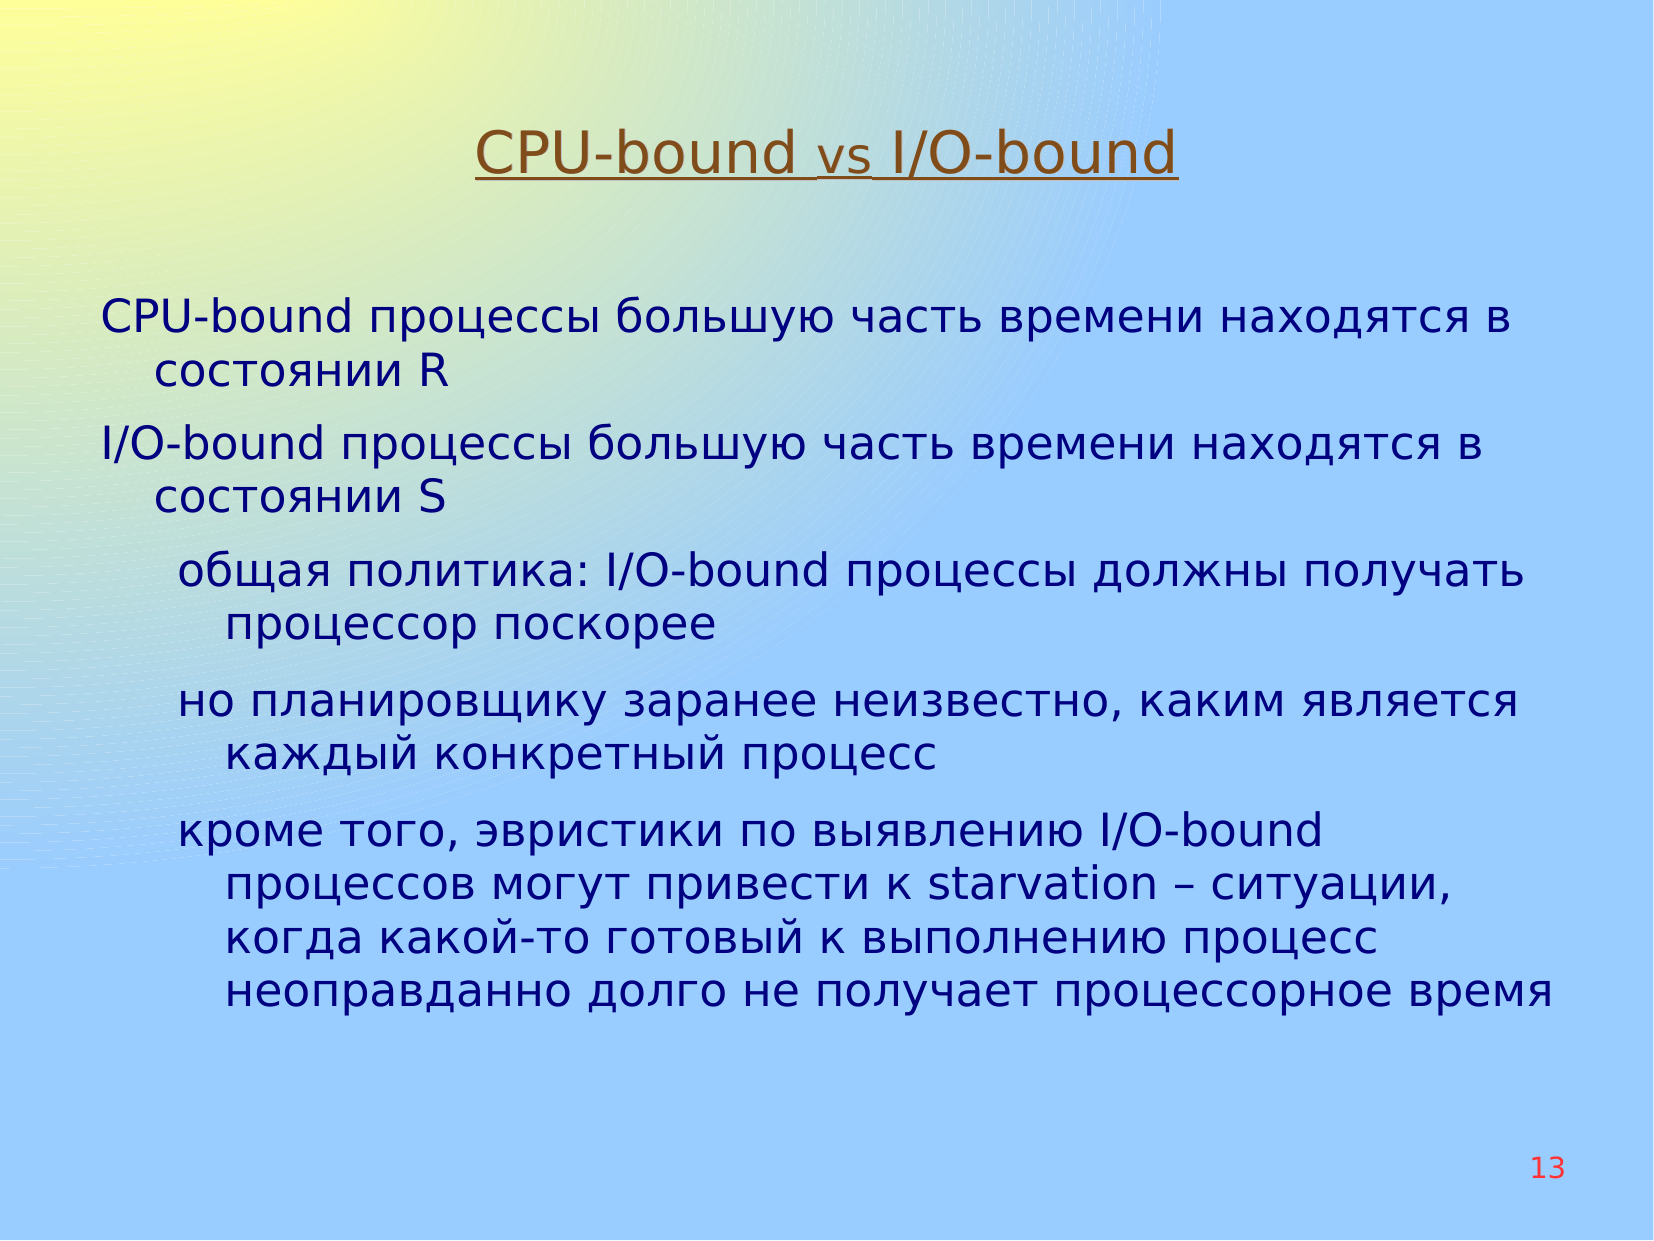

# CPU-bound vs I/O-bound
CPU-bound процессы большую часть времени находятся в состоянии R
I/O-bound процессы большую часть времени находятся в состоянии S
общая политика: I/O-bound процессы должны получать процессор поскорее
но планировщику заранее неизвестно, каким является каждый конкретный процесс
кроме того, эвристики по выявлению I/O-bound процессов могут привести к starvation – ситуации, когда какой-то готовый к выполнению процесс неоправданно долго не получает процессорное время
13